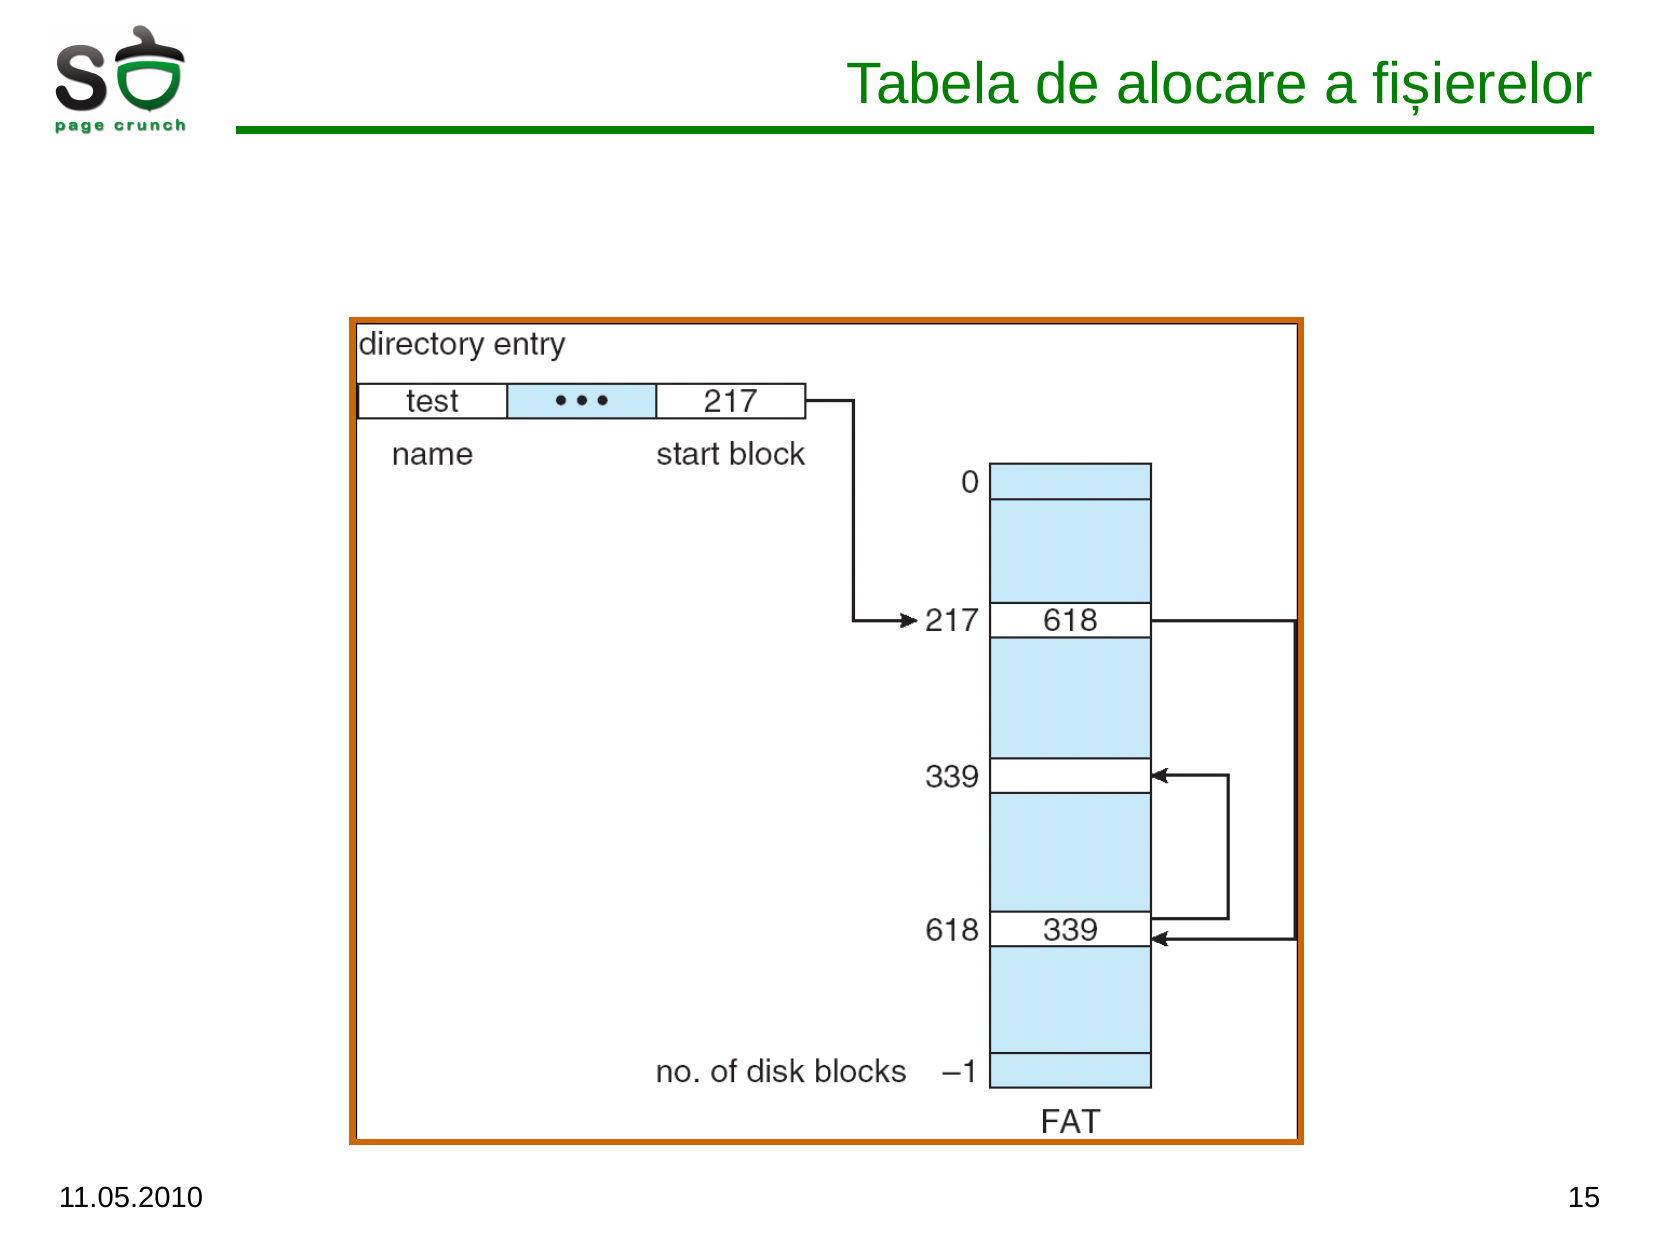

# Tabela de alocare a fișierelor
11.05.2010
15